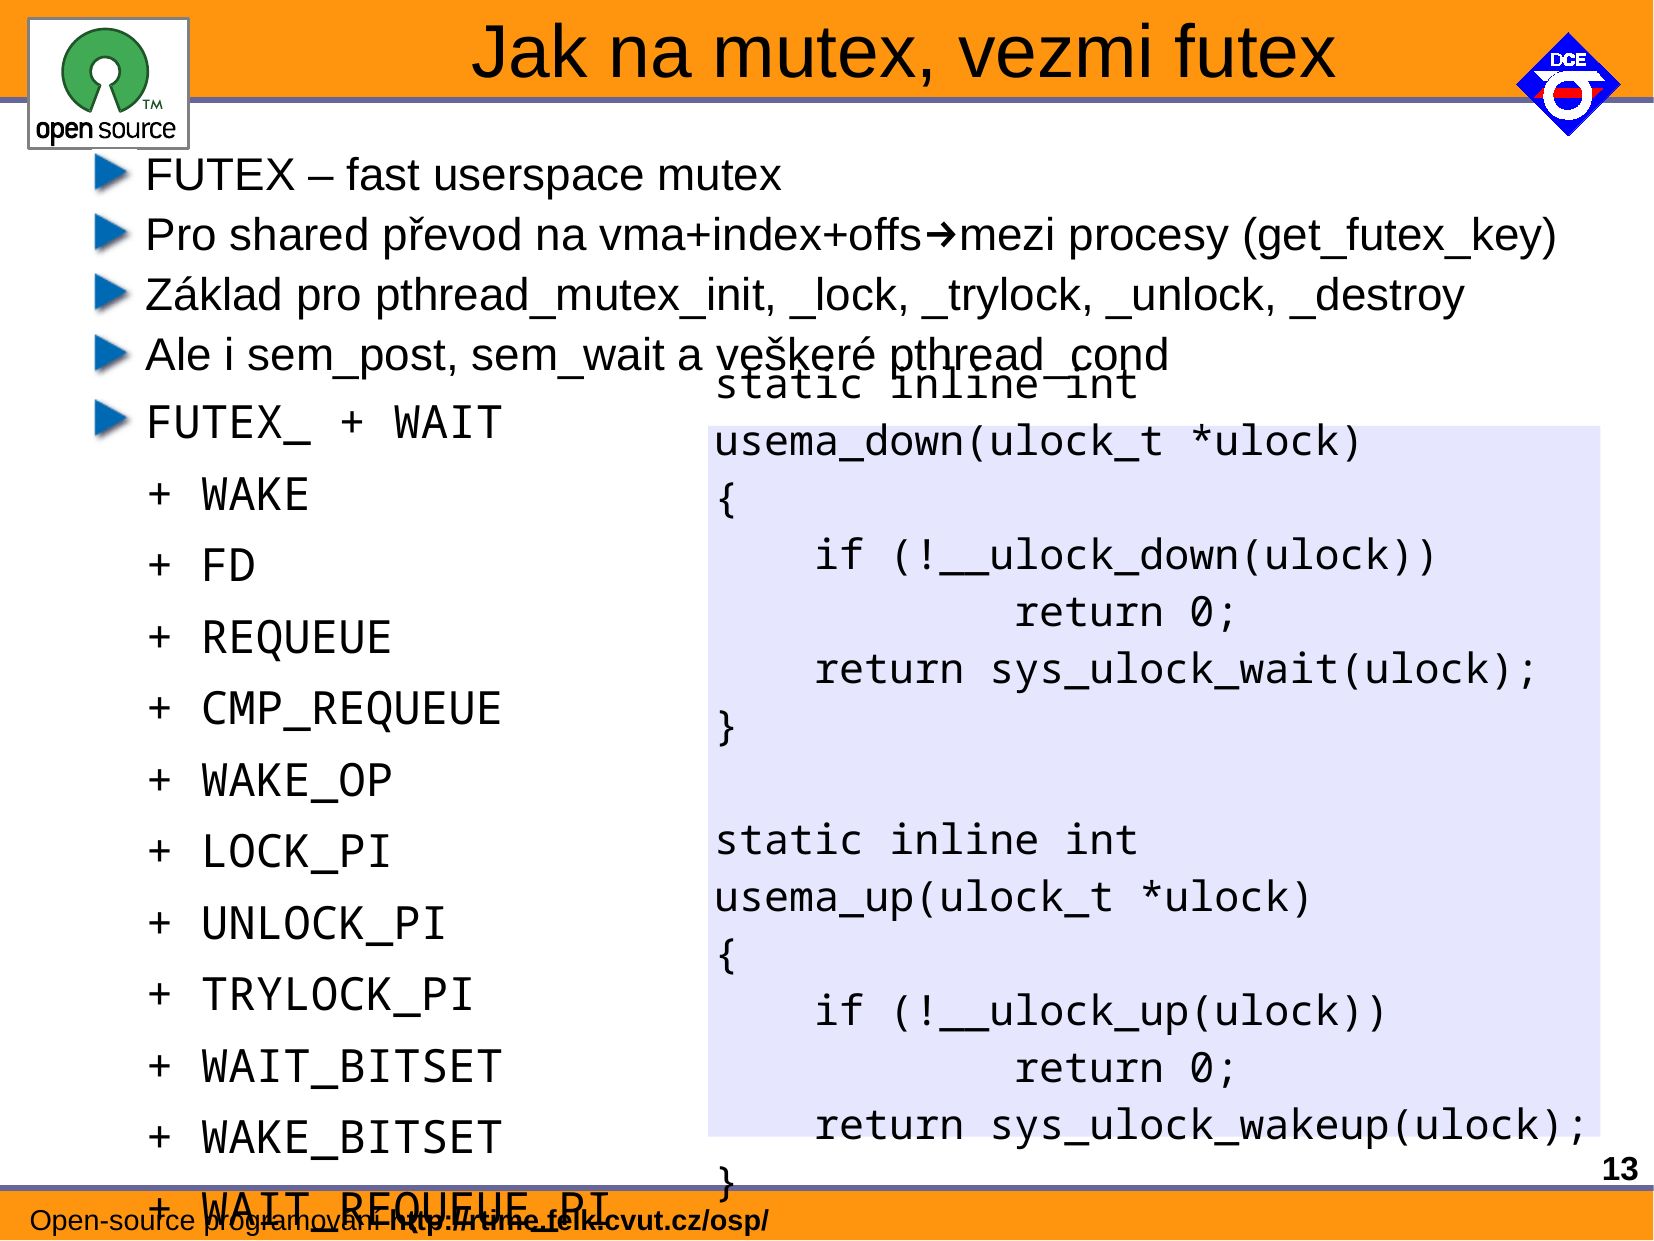

# Jak na mutex, vezmi futex
FUTEX – fast userspace mutex
Pro shared převod na vma+index+offs→mezi procesy (get_futex_key)
Základ pro pthread_mutex_init, _lock, _trylock, _unlock, _destroy
Ale i sem_post, sem_wait a veškeré pthread_cond
FUTEX_ + WAIT
+ WAKE
+ FD
+ REQUEUE
+ CMP_REQUEUE
+ WAKE_OP
+ LOCK_PI
+ UNLOCK_PI
+ TRYLOCK_PI
+ WAIT_BITSET
+ WAKE_BITSET
+ WAIT_REQUEUE_PI
+ CMP_REQUEUE_PI
static inline int
usema_down(ulock_t *ulock)
{
 if (!__ulock_down(ulock))
 return 0;
 return sys_ulock_wait(ulock);
}
static inline int
usema_up(ulock_t *ulock)
{
 if (!__ulock_up(ulock))
 return 0;
 return sys_ulock_wakeup(ulock);
}